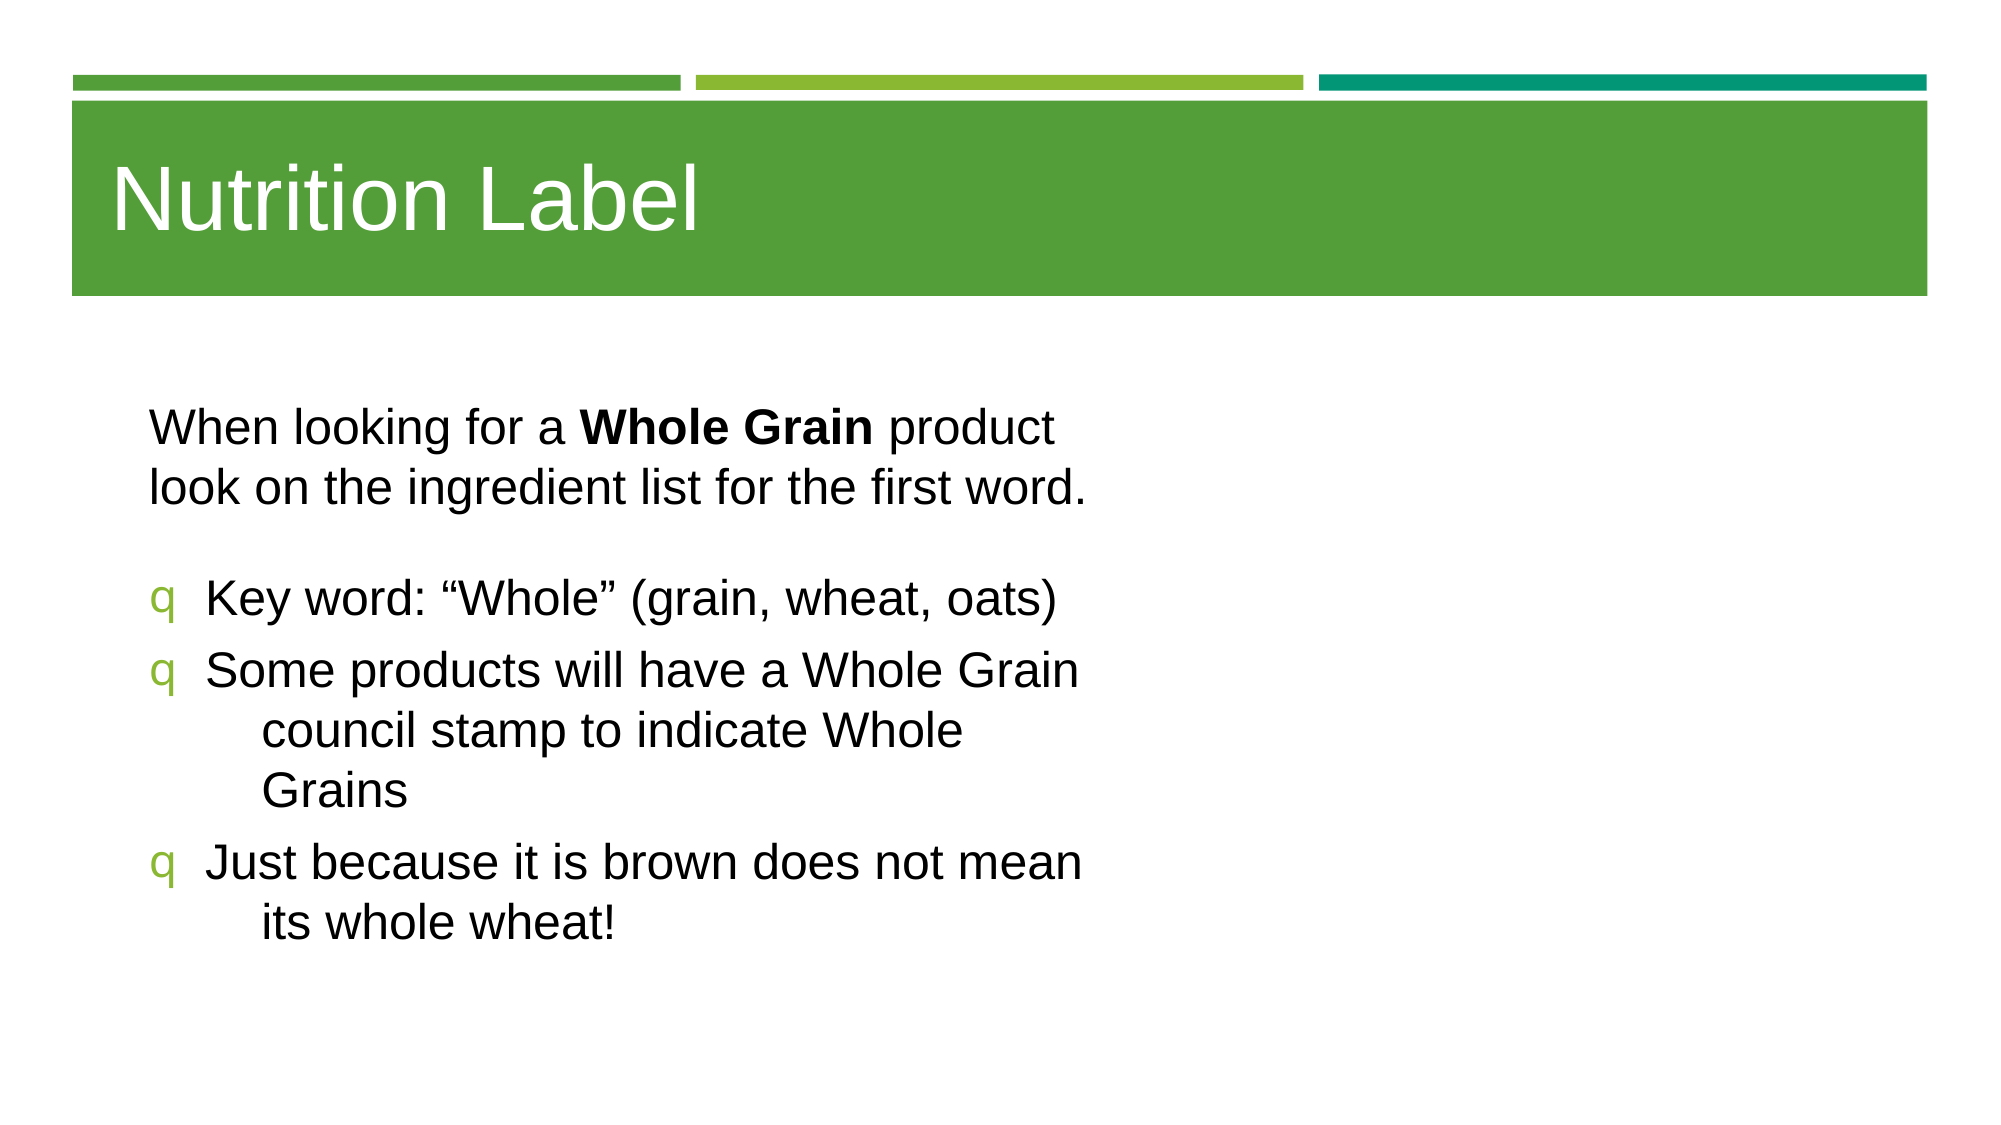

# Nutrition Label
When looking for a Whole Grain product look on the ingredient list for the first word.
Key word: “Whole” (grain, wheat, oats)
Some products will have a Whole Grain council stamp to indicate Whole Grains
Just because it is brown does not mean its whole wheat!